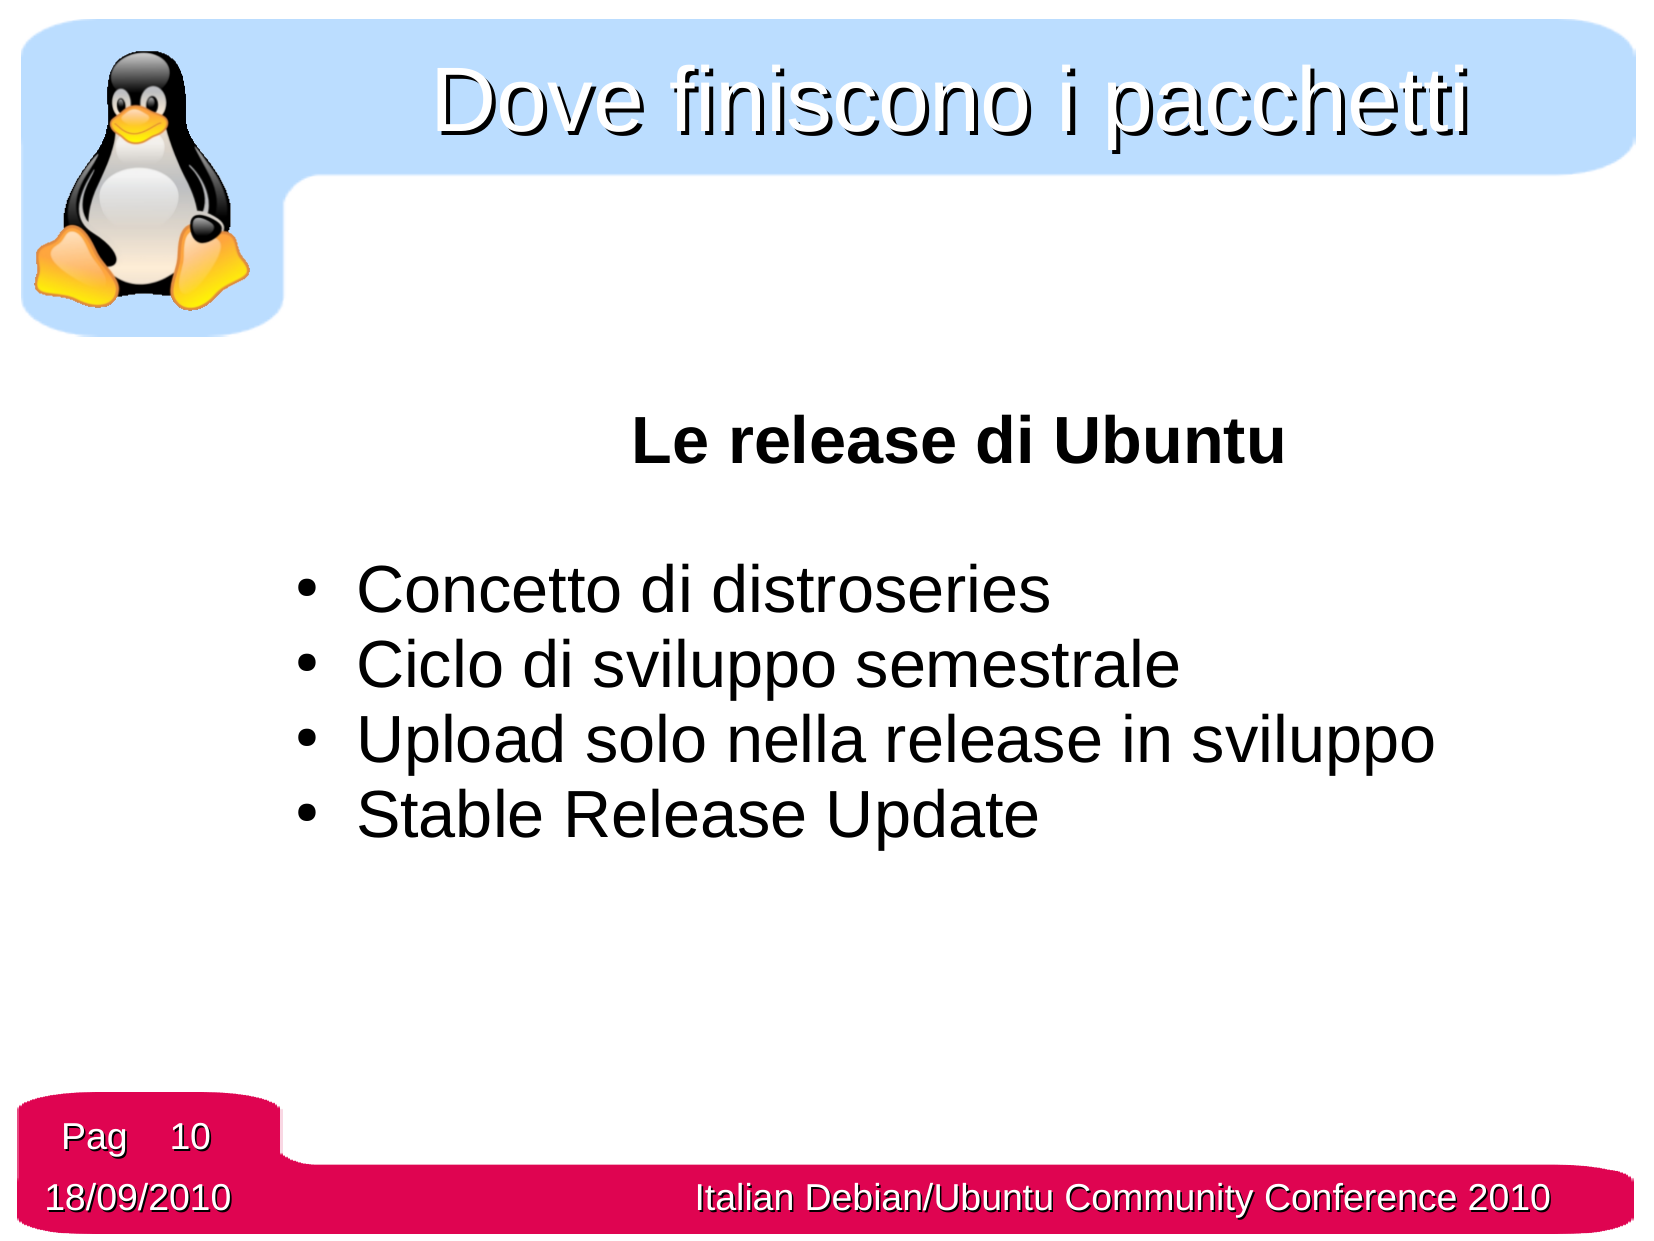

# Dove finiscono i pacchetti
Le release di Ubuntu
 Concetto di distroseries
 Ciclo di sviluppo semestrale
 Upload solo nella release in sviluppo
 Stable Release Update
Pag
Italian Debian/Ubuntu Community Conference 2010
18/09/2010